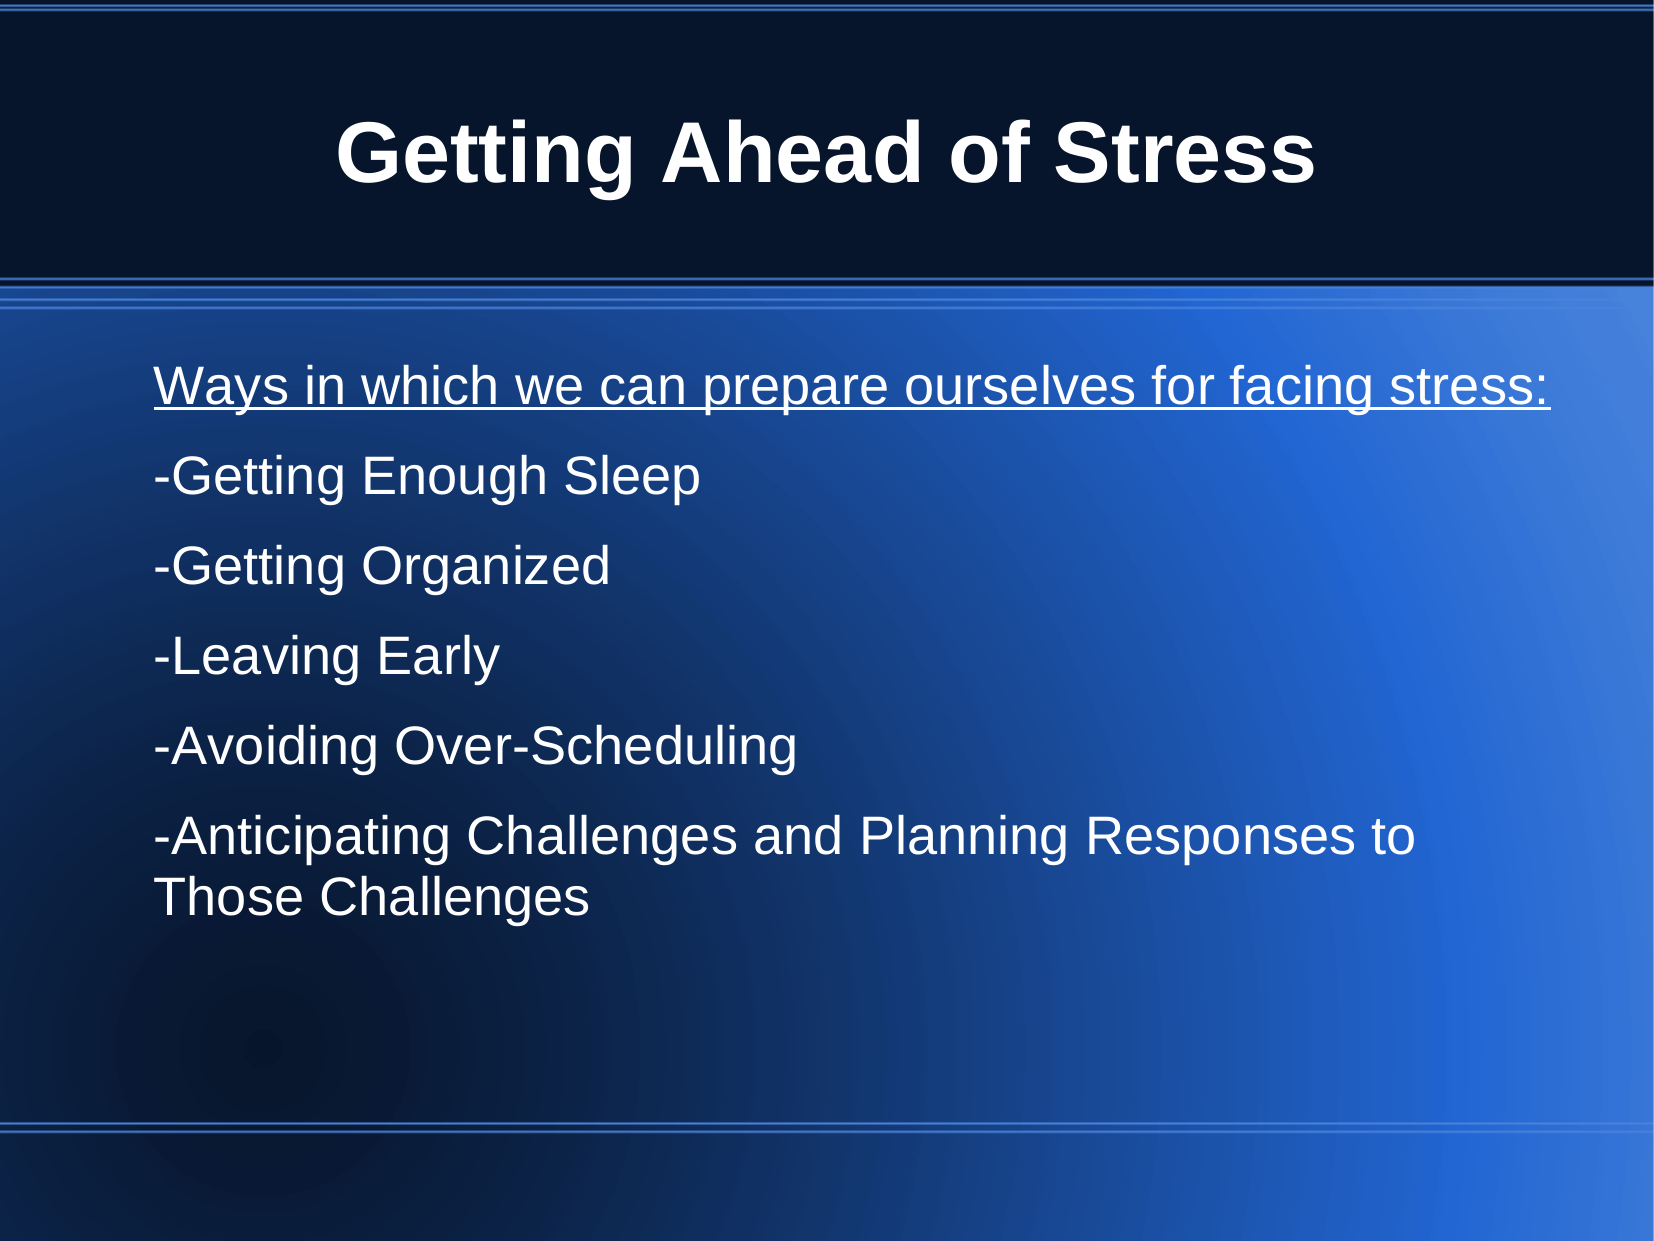

# Getting Ahead of Stress
Ways in which we can prepare ourselves for facing stress:
-Getting Enough Sleep
-Getting Organized
-Leaving Early
-Avoiding Over-Scheduling
-Anticipating Challenges and Planning Responses to Those Challenges